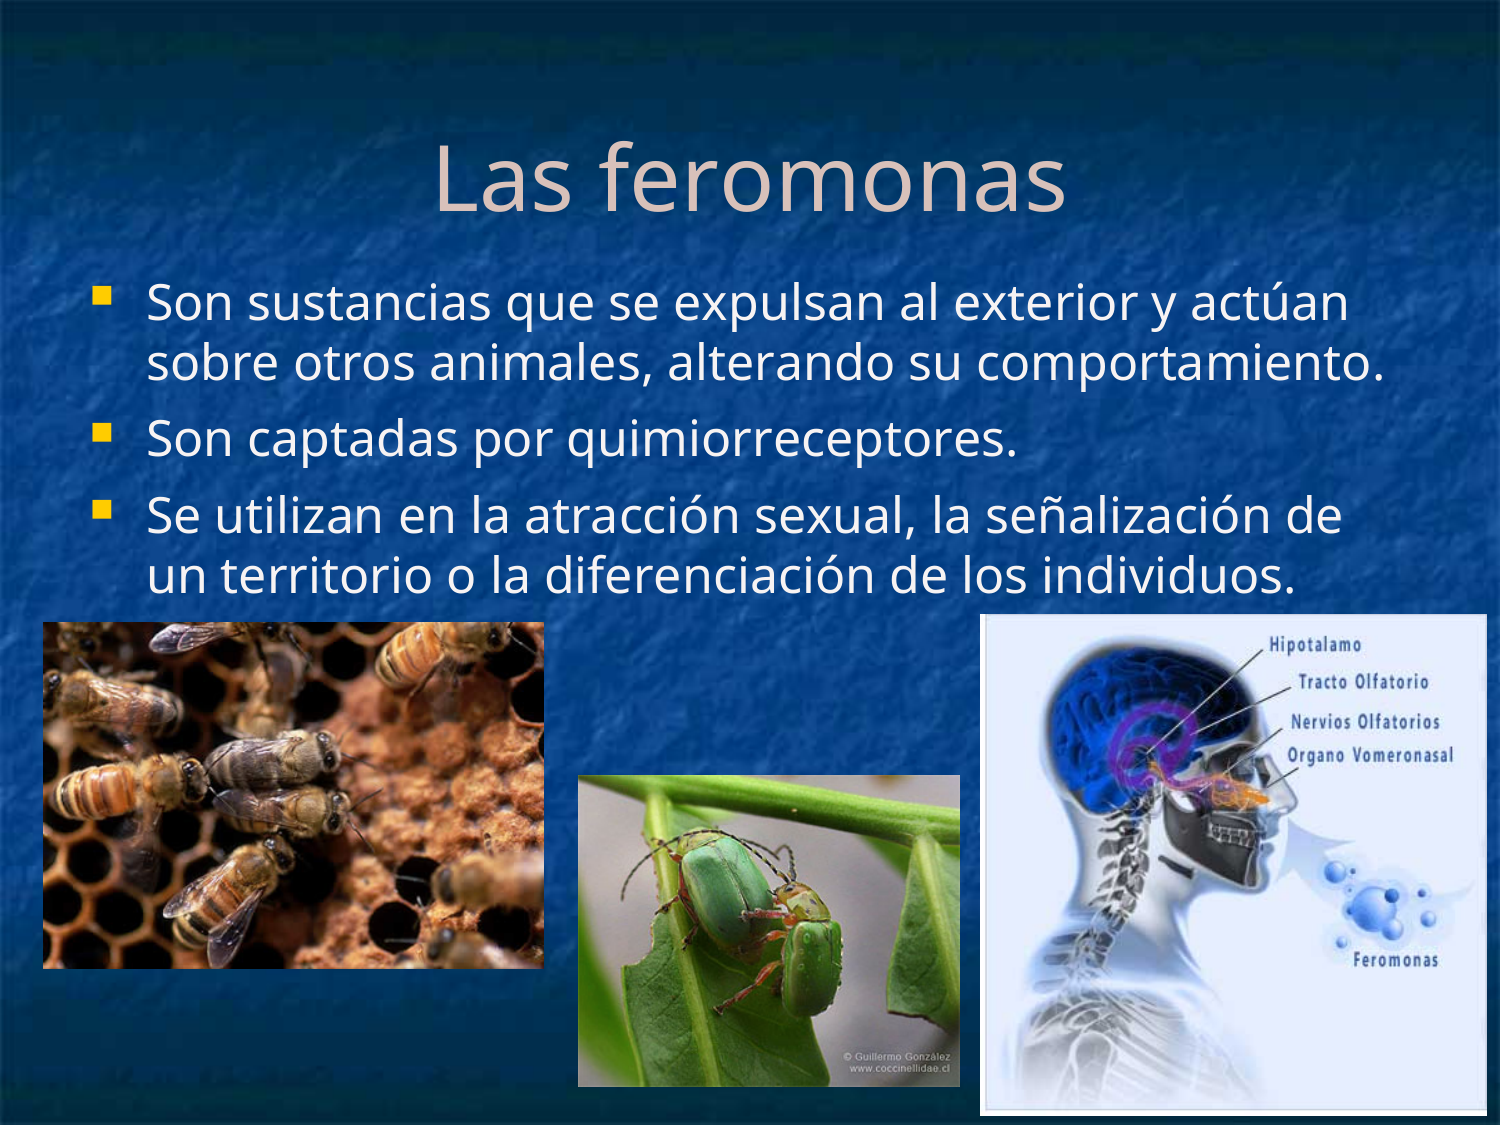

# Las feromonas
Son sustancias que se expulsan al exterior y actúan sobre otros animales, alterando su comportamiento.
Son captadas por quimiorreceptores.
Se utilizan en la atracción sexual, la señalización de un territorio o la diferenciación de los individuos.